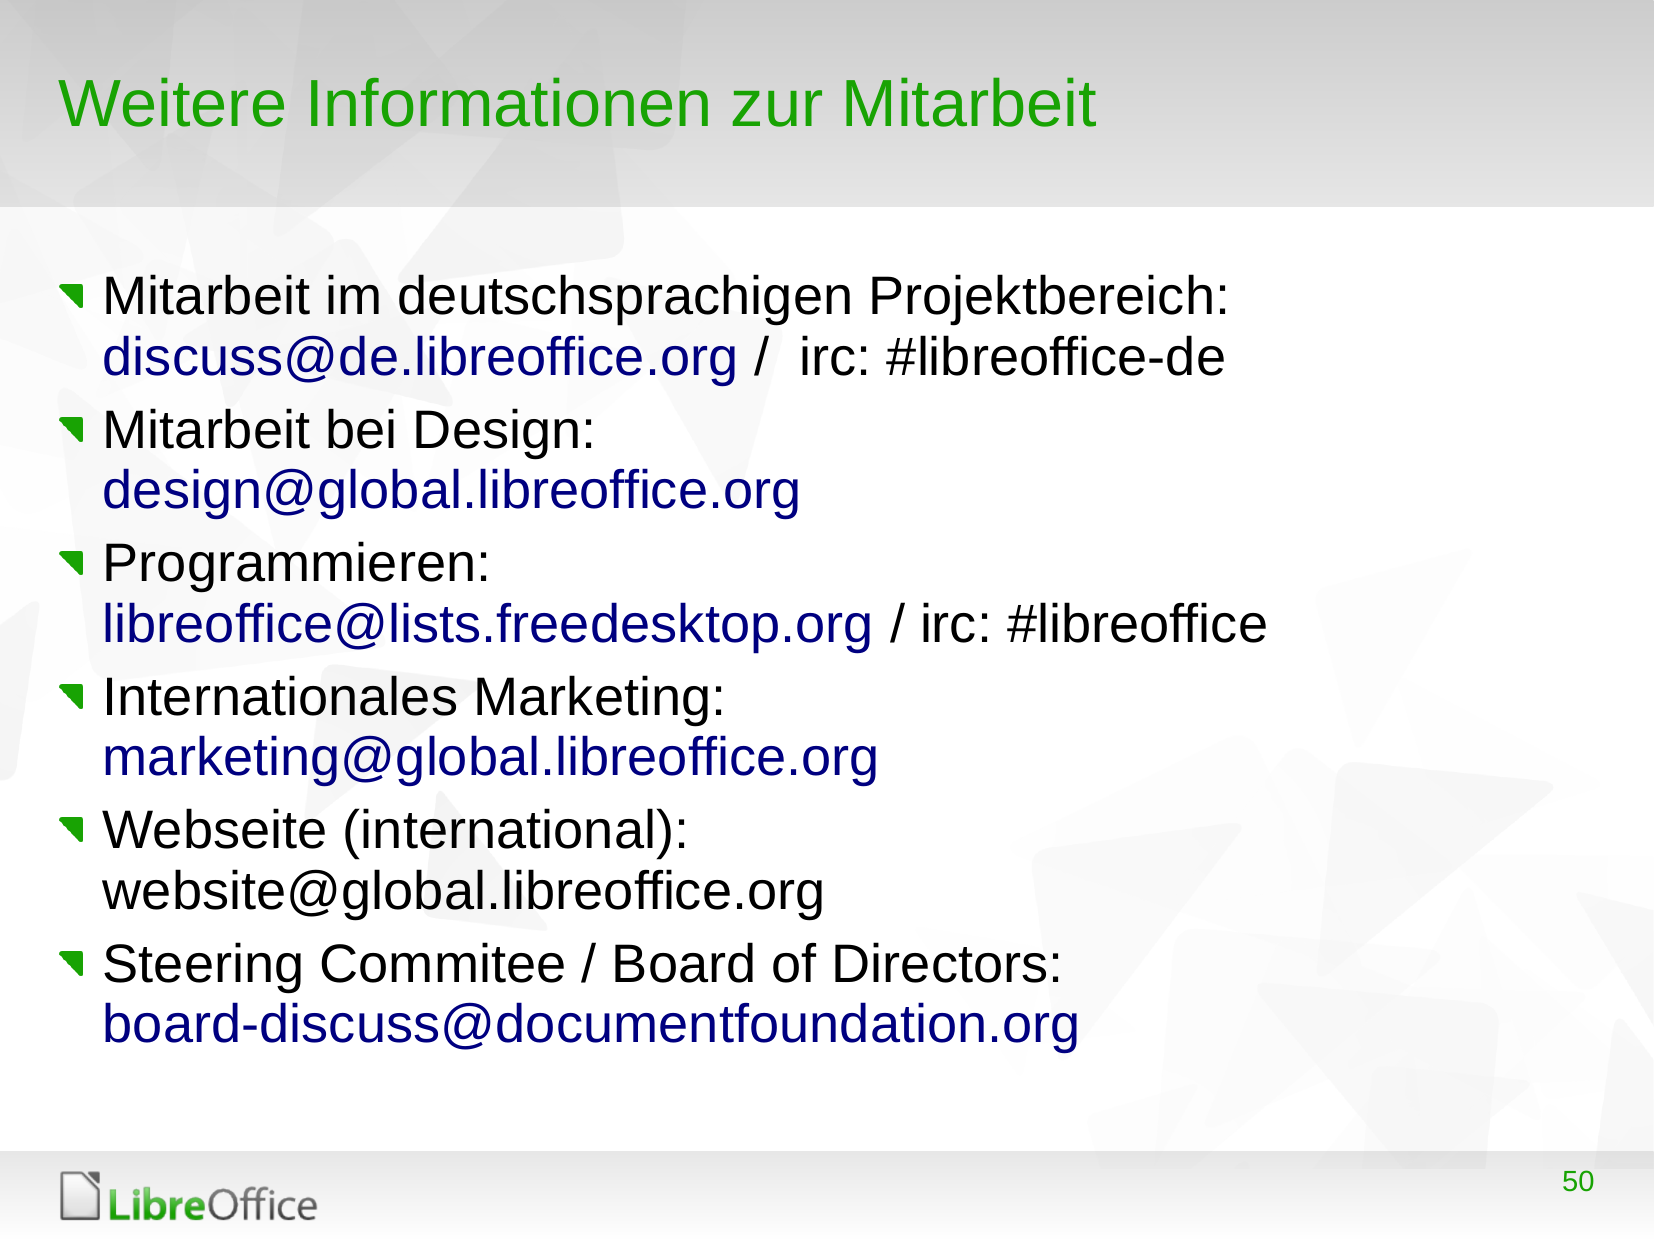

# Weitere Informationen zur Mitarbeit
Mitarbeit im deutschsprachigen Projektbereich:
discuss@de.libreoffice.org / irc: #libreoffice-de
Mitarbeit bei Design:
design@global.libreoffice.org
Programmieren:
libreoffice@lists.freedesktop.org / irc: #libreoffice
Internationales Marketing:
marketing@global.libreoffice.org
Webseite (international):
website@global.libreoffice.org
Steering Commitee / Board of Directors:
board-discuss@documentfoundation.org
50